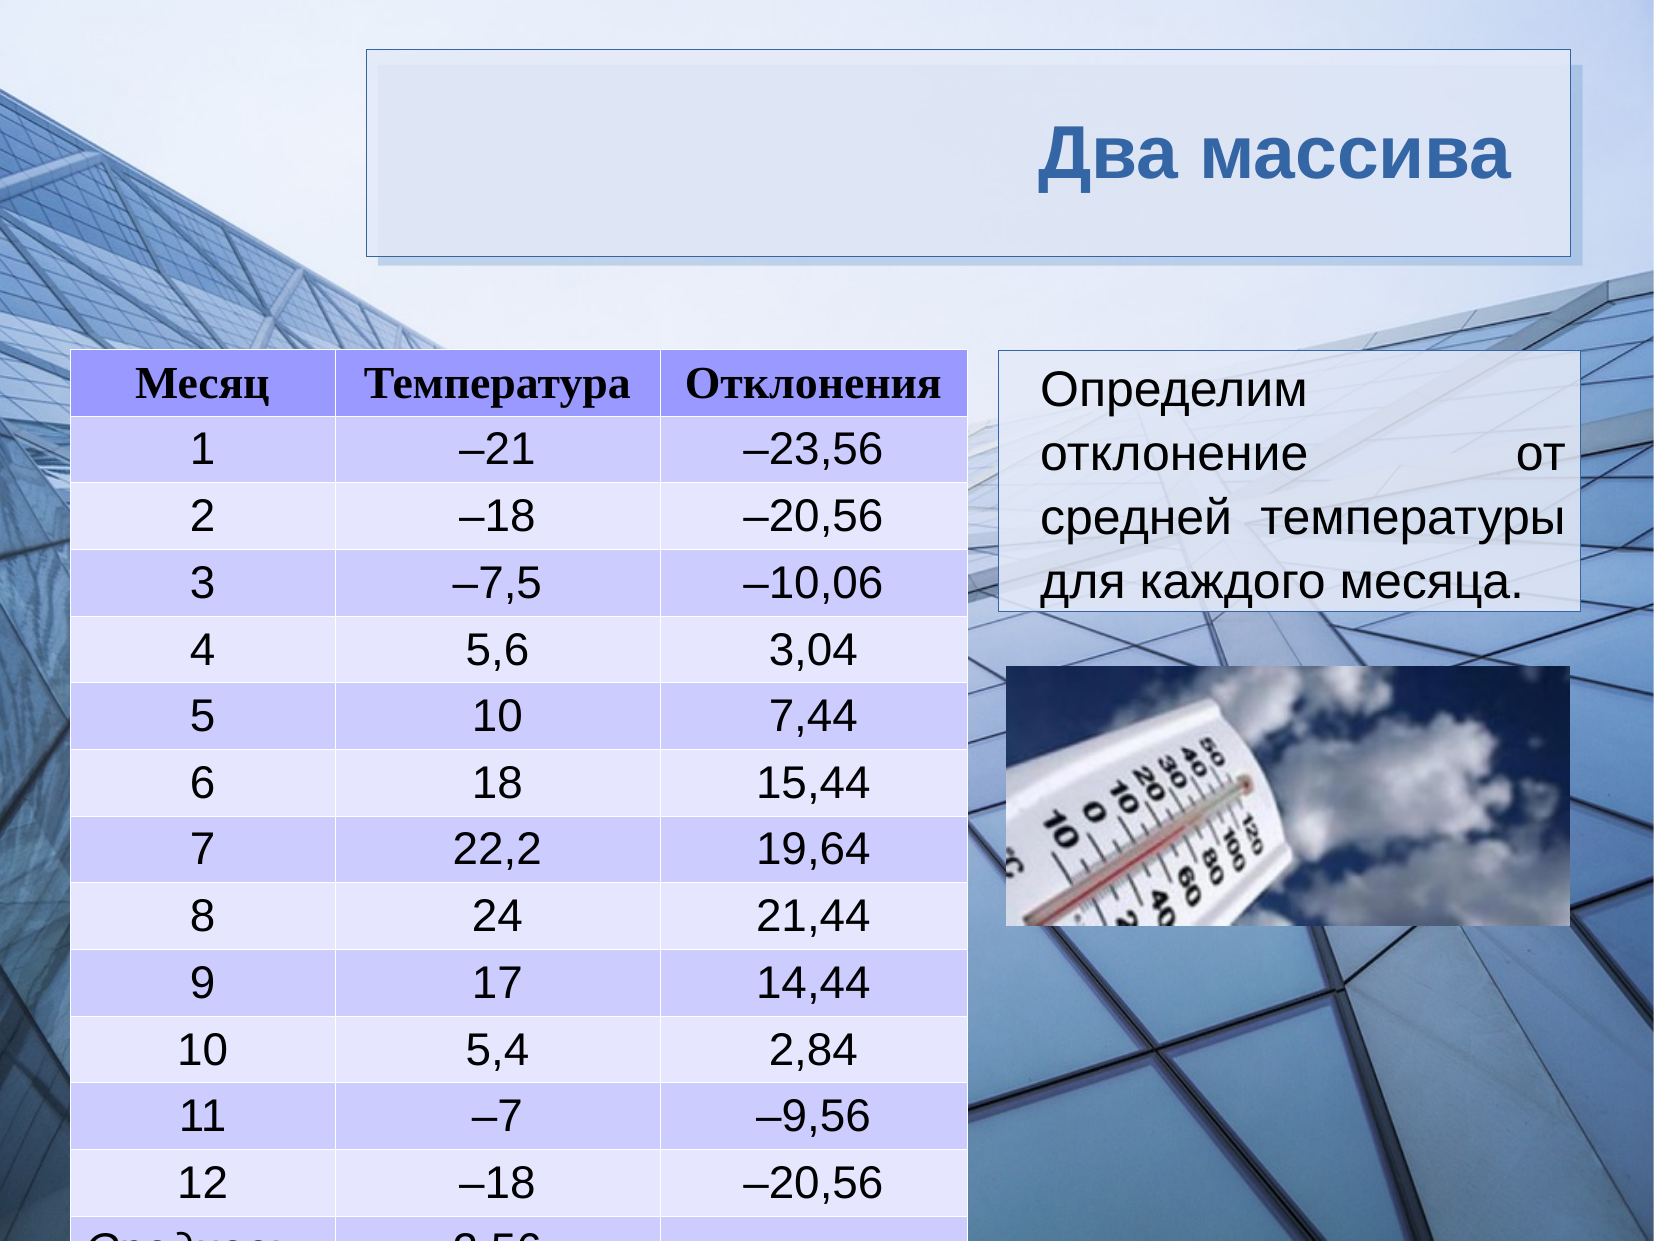

# Два массива
| Месяц | Температура | Отклонения |
| --- | --- | --- |
| 1 | –21 | –23,56 |
| 2 | –18 | –20,56 |
| 3 | –7,5 | –10,06 |
| 4 | 5,6 | 3,04 |
| 5 | 10 | 7,44 |
| 6 | 18 | 15,44 |
| 7 | 22,2 | 19,64 |
| 8 | 24 | 21,44 |
| 9 | 17 | 14,44 |
| 10 | 5,4 | 2,84 |
| 11 | –7 | –9,56 |
| 12 | –18 | –20,56 |
| Среднее: | 2,56 | |
Определим отклонение от средней температуры для каждого месяца.